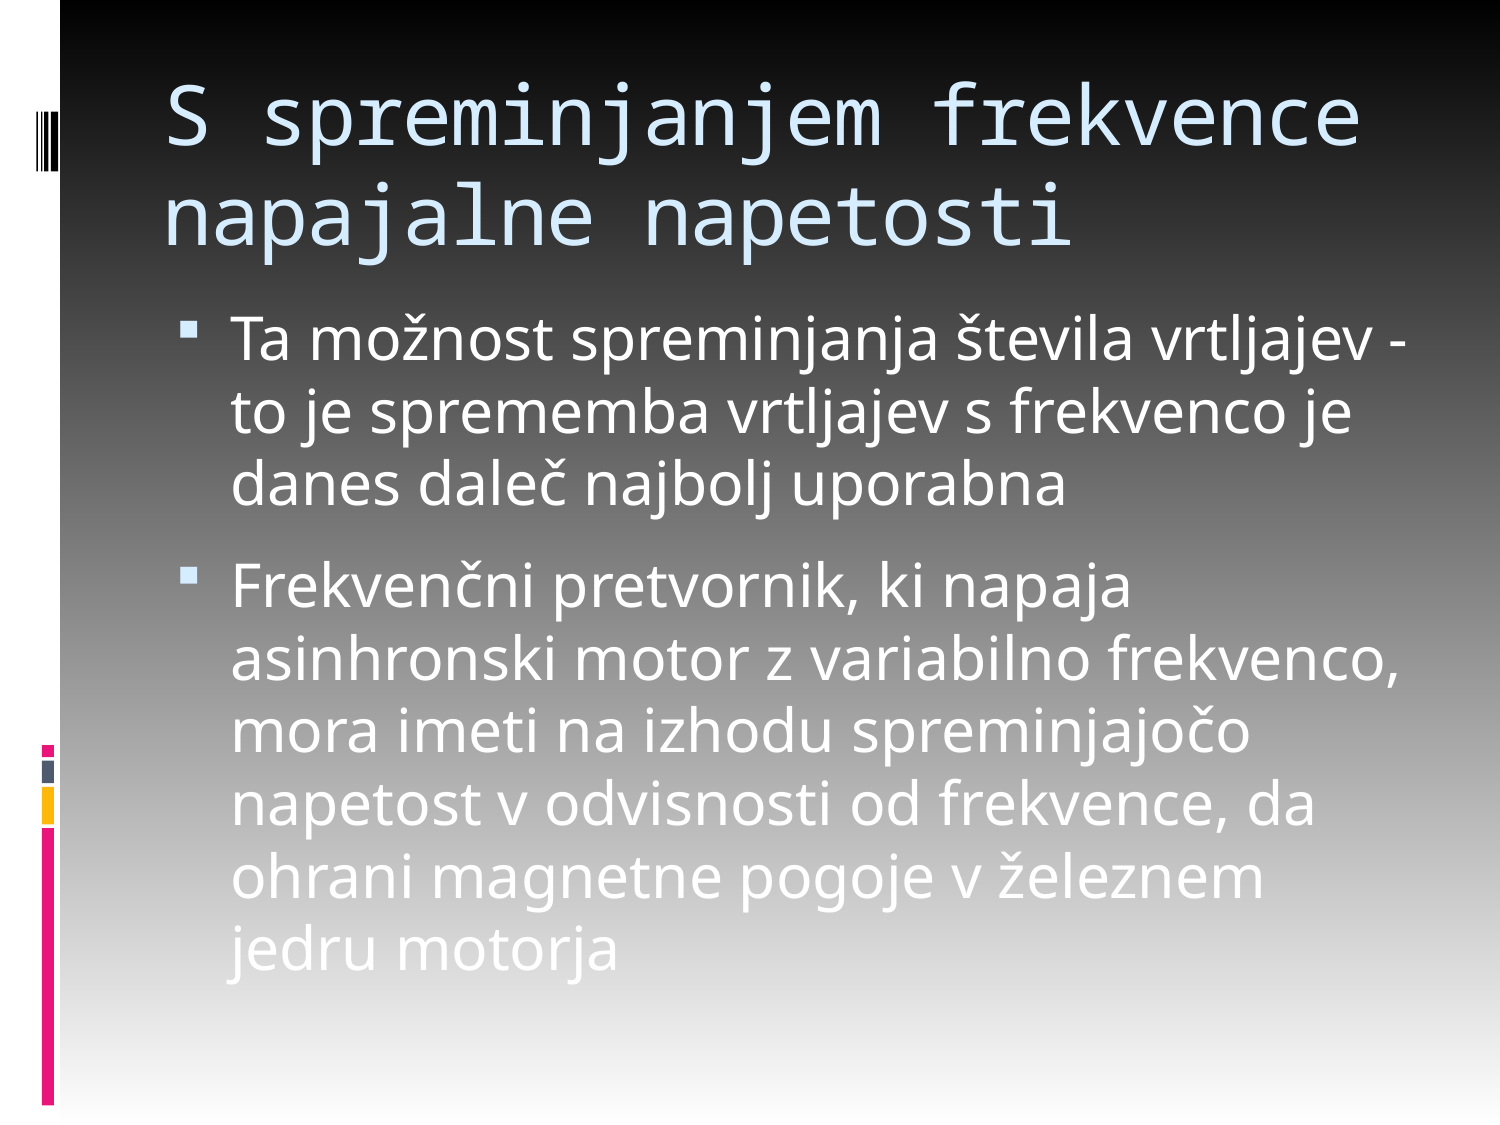

# S spreminjanjem frekvence napajalne napetosti
Ta možnost spreminjanja števila vrtljajev - to je sprememba vrtljajev s frekvenco je danes daleč najbolj uporabna
Frekvenčni pretvornik, ki napaja asinhronski motor z variabilno frekvenco, mora imeti na izhodu spreminjajočo napetost v odvisnosti od frekvence, da ohrani magnetne pogoje v železnem jedru motorja